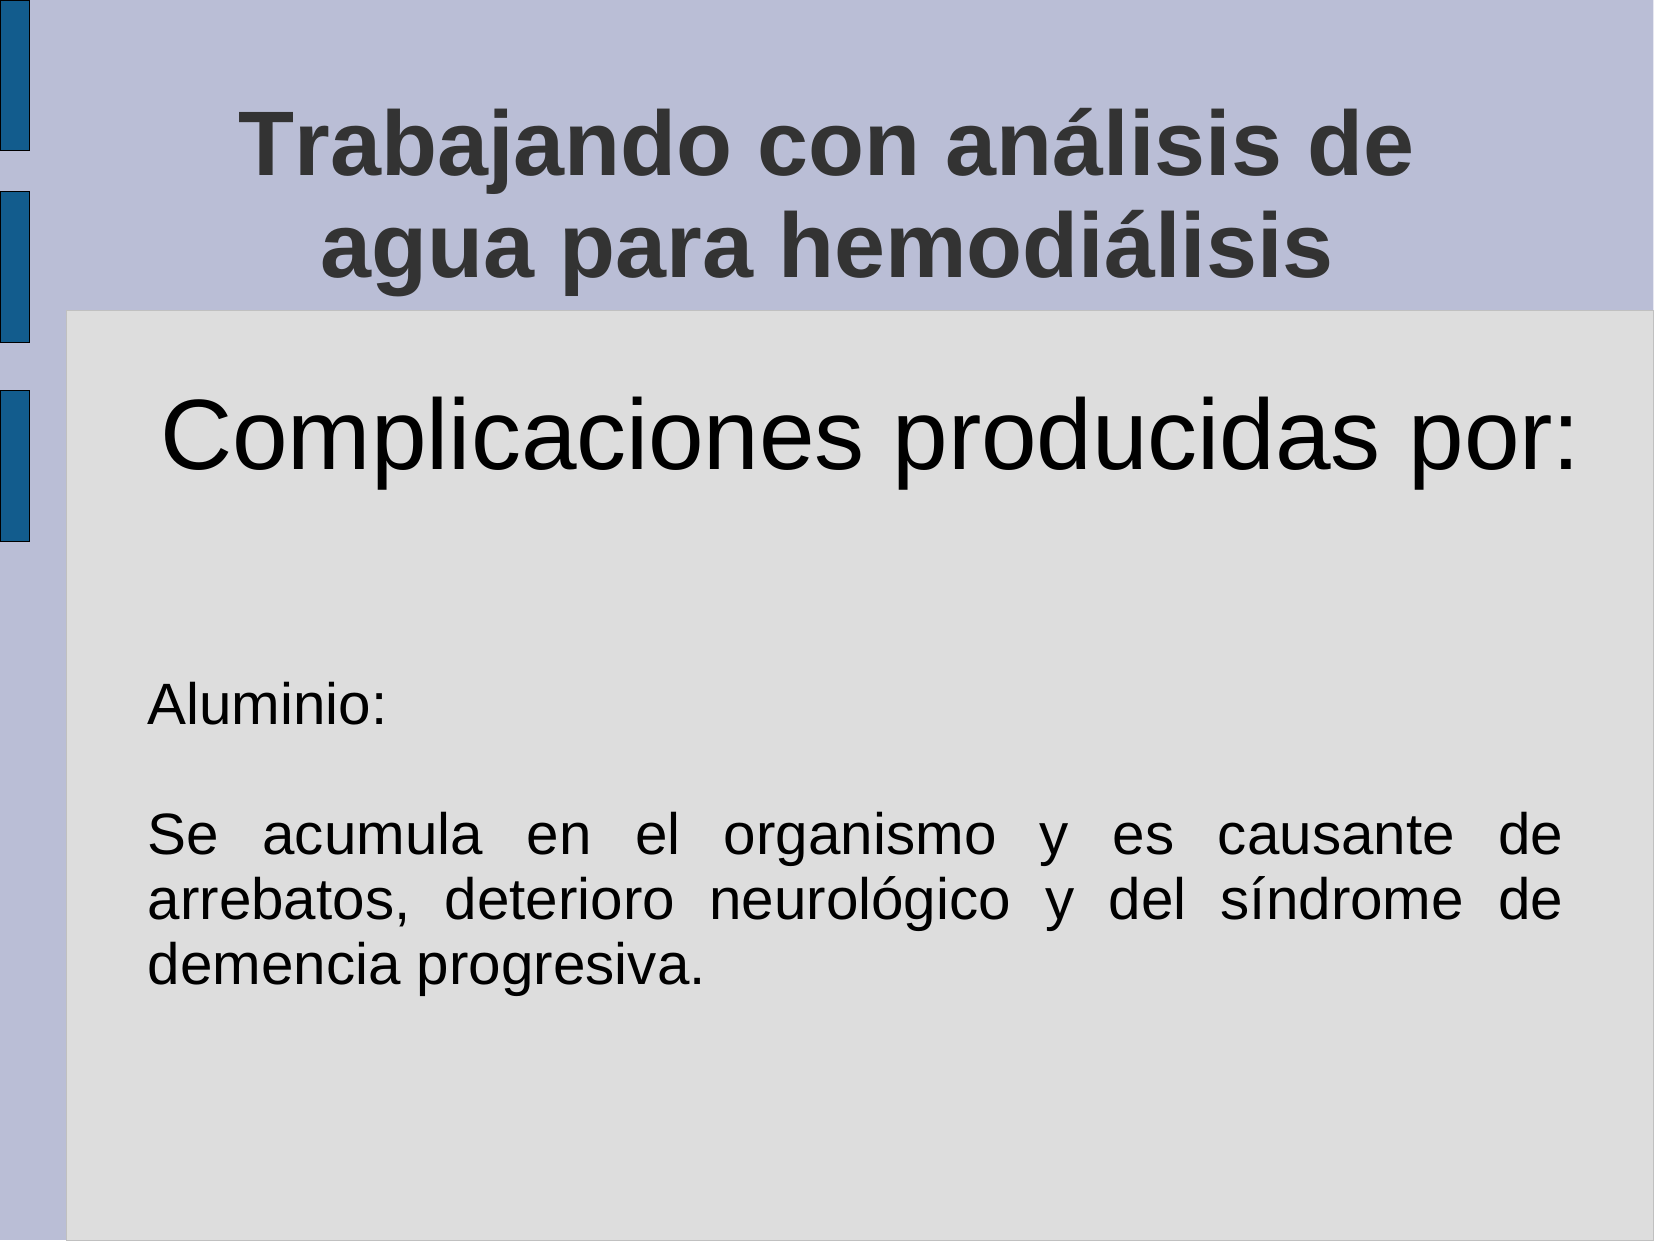

# Trabajando con análisis de agua para hemodiálisis
Complicaciones producidas por:
Aluminio:
Se acumula en el organismo y es causante de arrebatos, deterioro neurológico y del síndrome de demencia progresiva.